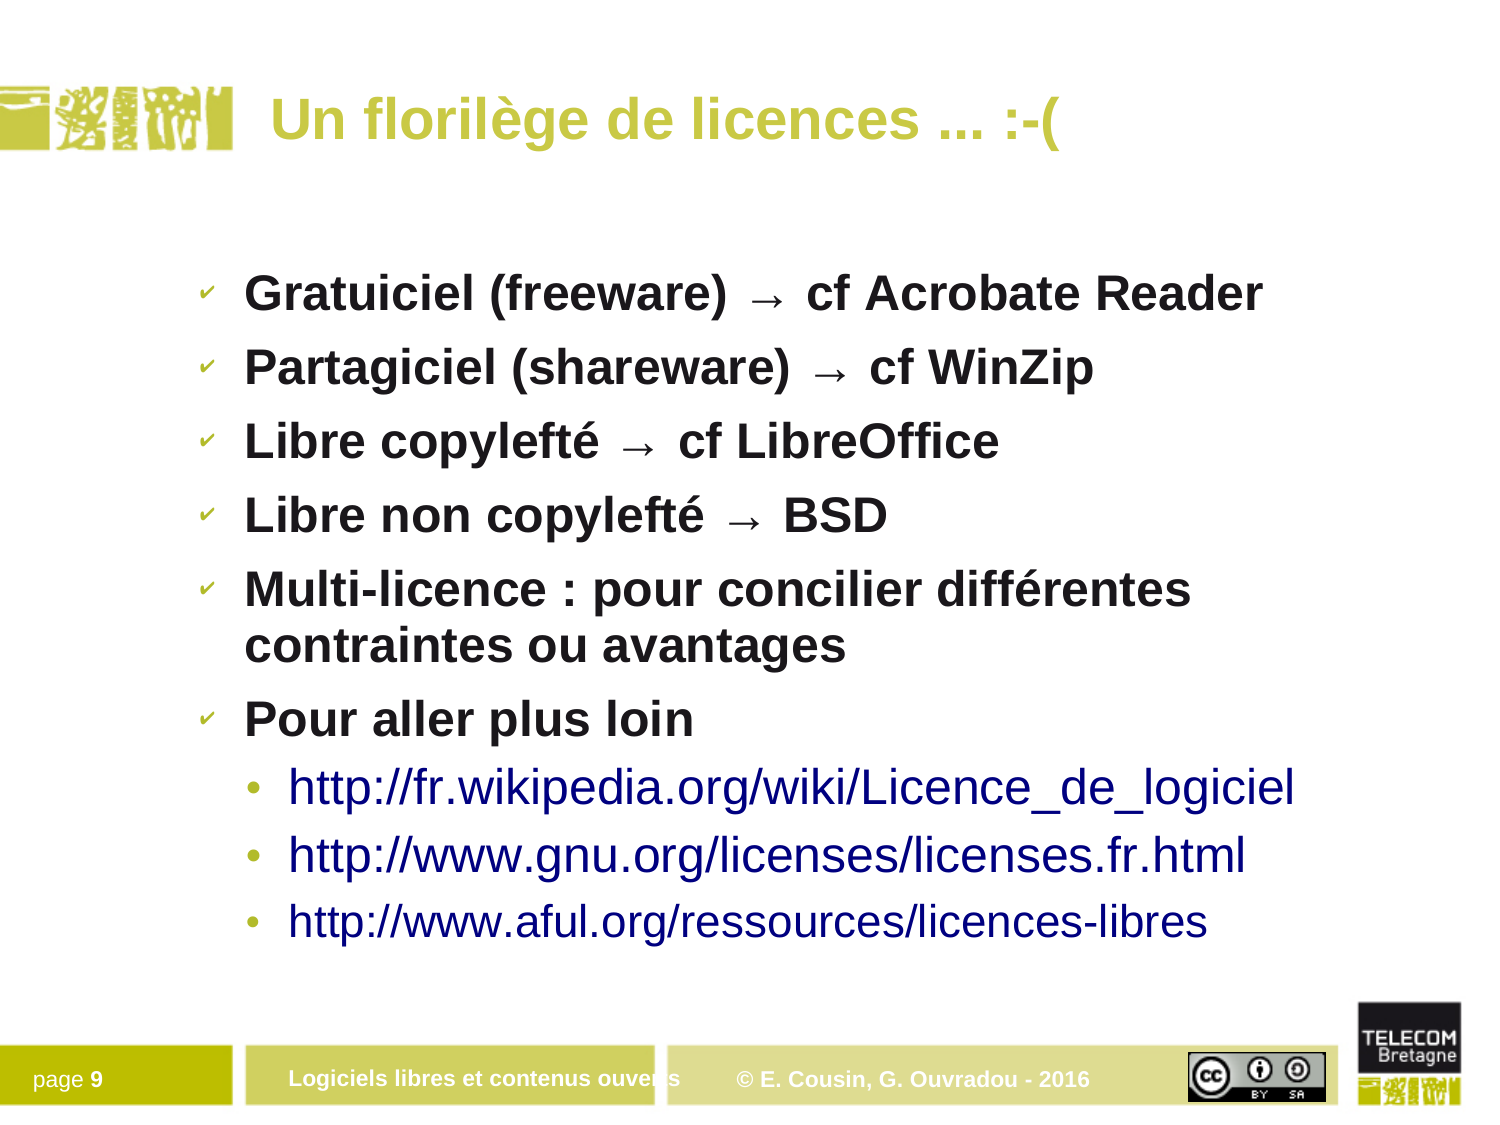

# Un florilège de licences ... :-(
Gratuiciel (freeware) → cf Acrobate Reader
Partagiciel (shareware) → cf WinZip
Libre copylefté → cf LibreOffice
Libre non copylefté → BSD
Multi-licence : pour concilier différentes contraintes ou avantages
Pour aller plus loin
http://fr.wikipedia.org/wiki/Licence_de_logiciel
http://www.gnu.org/licenses/licenses.fr.html
http://www.aful.org/ressources/licences-libres
9
© E. Cousin, G. Ouvradou - 2016